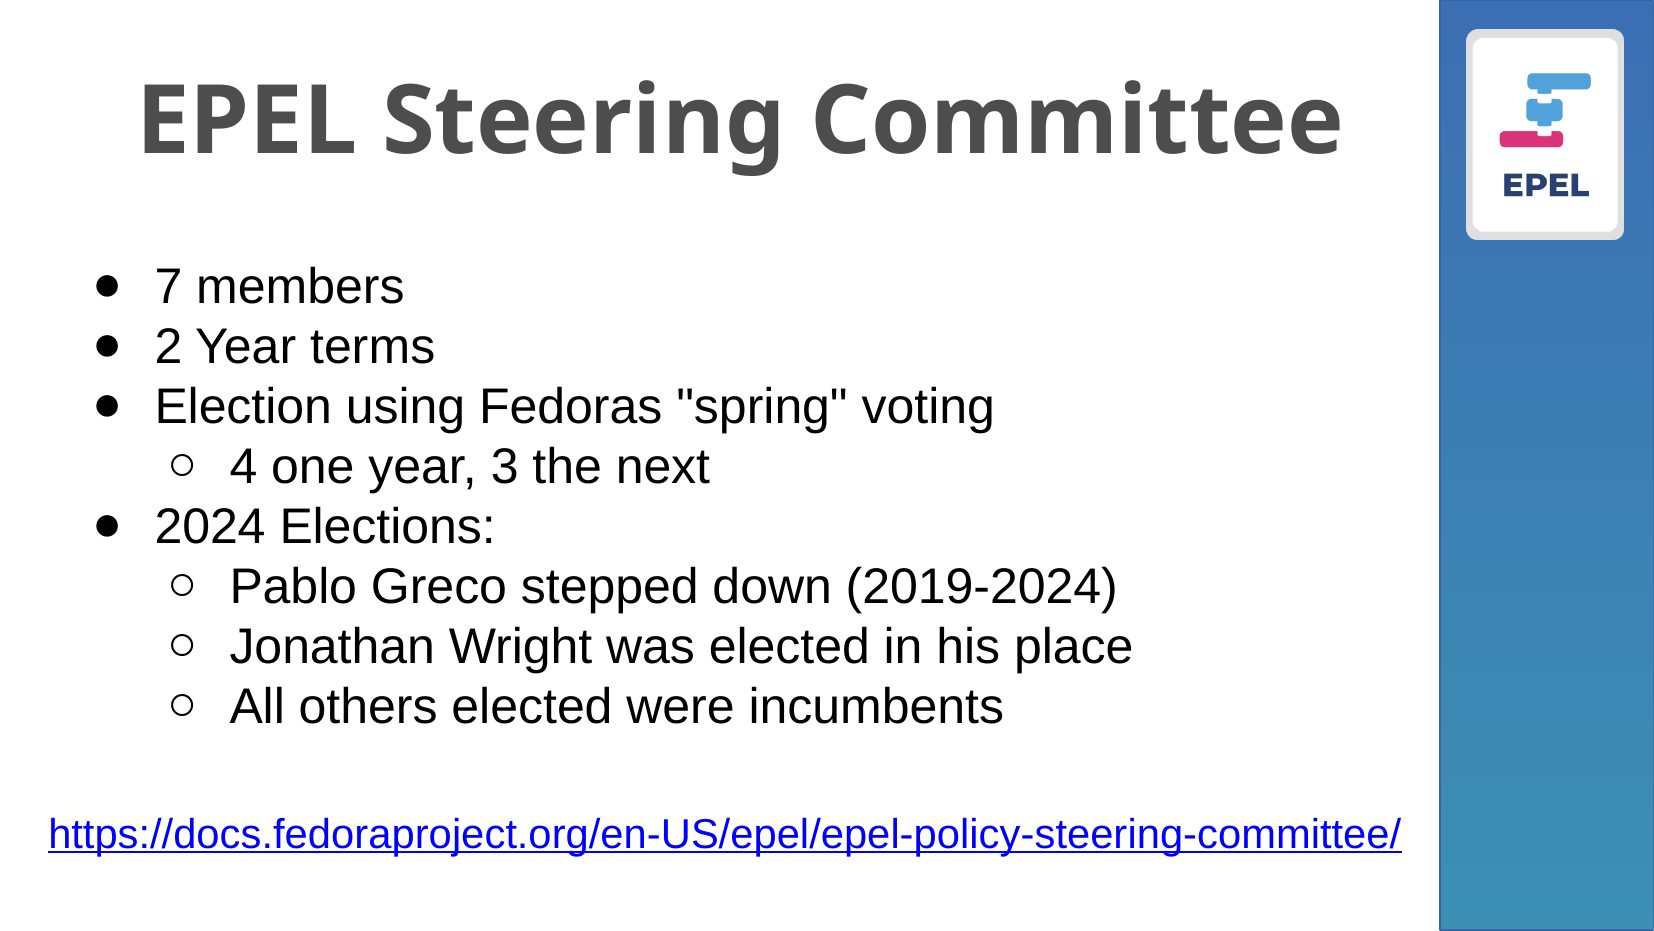

EPEL Steering Committee
7 members
2 Year terms
Election using Fedoras "spring" voting
4 one year, 3 the next
2024 Elections:
Pablo Greco stepped down (2019-2024)
Jonathan Wright was elected in his place
All others elected were incumbents
https://docs.fedoraproject.org/en-US/epel/epel-policy-steering-committee/